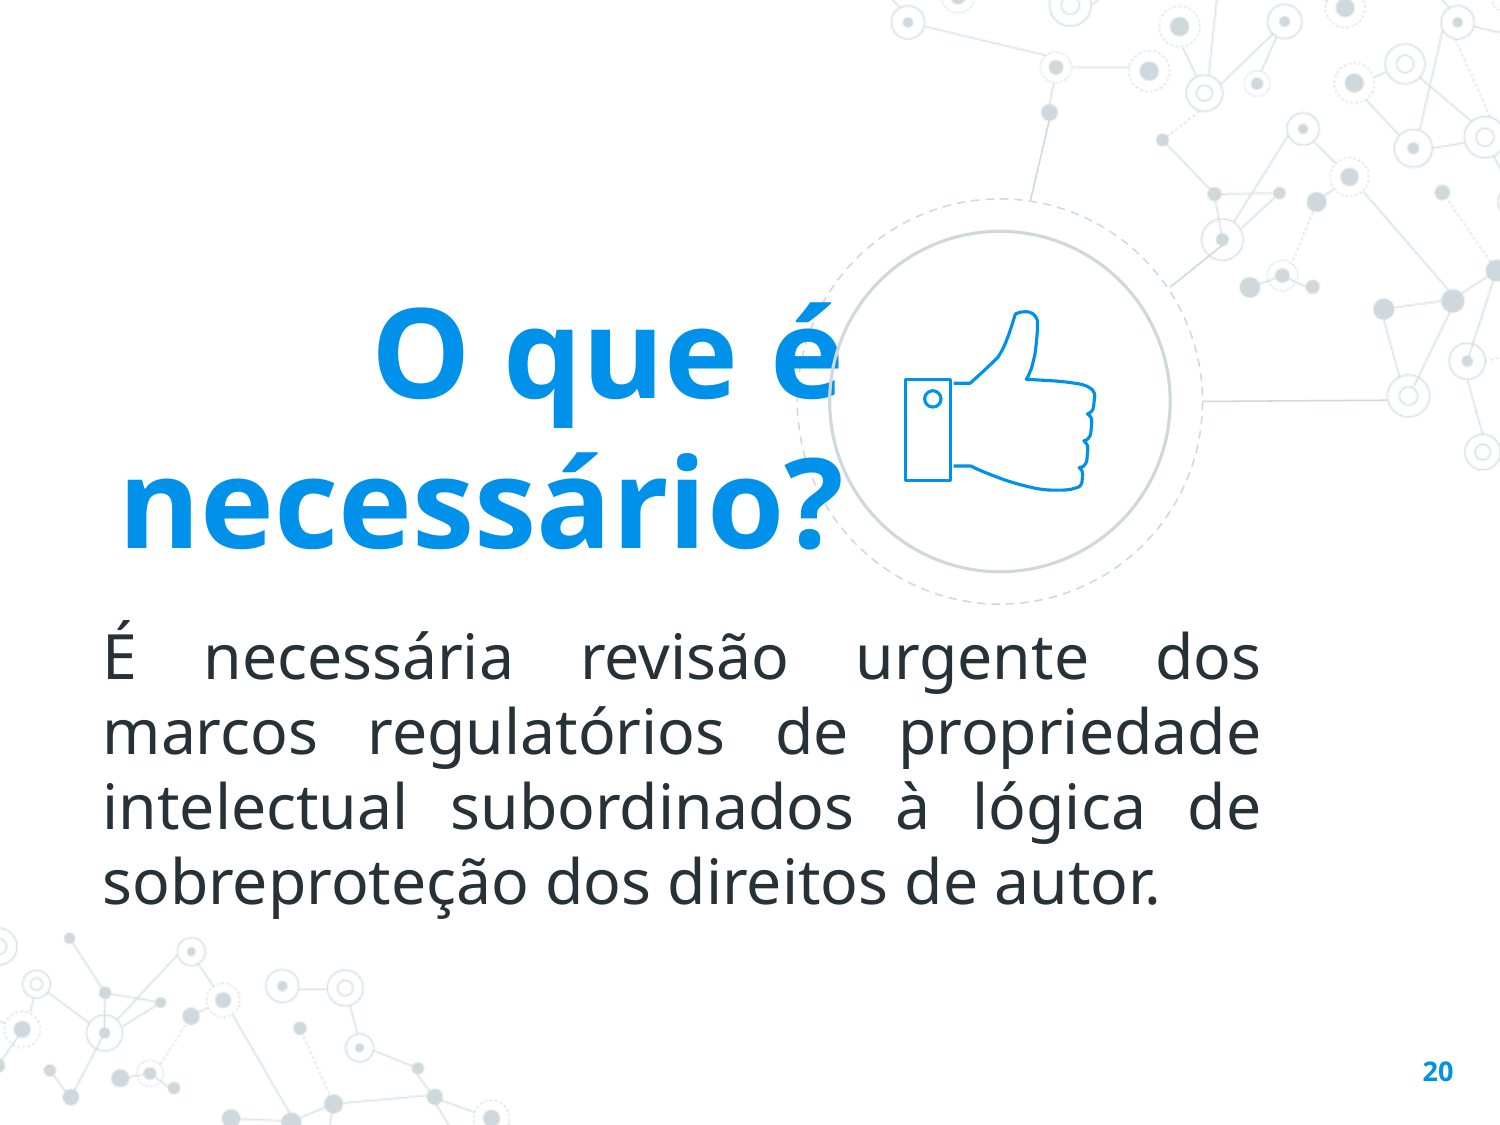

# O que é necessário?
É necessária revisão urgente dos marcos regulatórios de propriedade intelectual subordinados à lógica de sobreproteção dos direitos de autor.